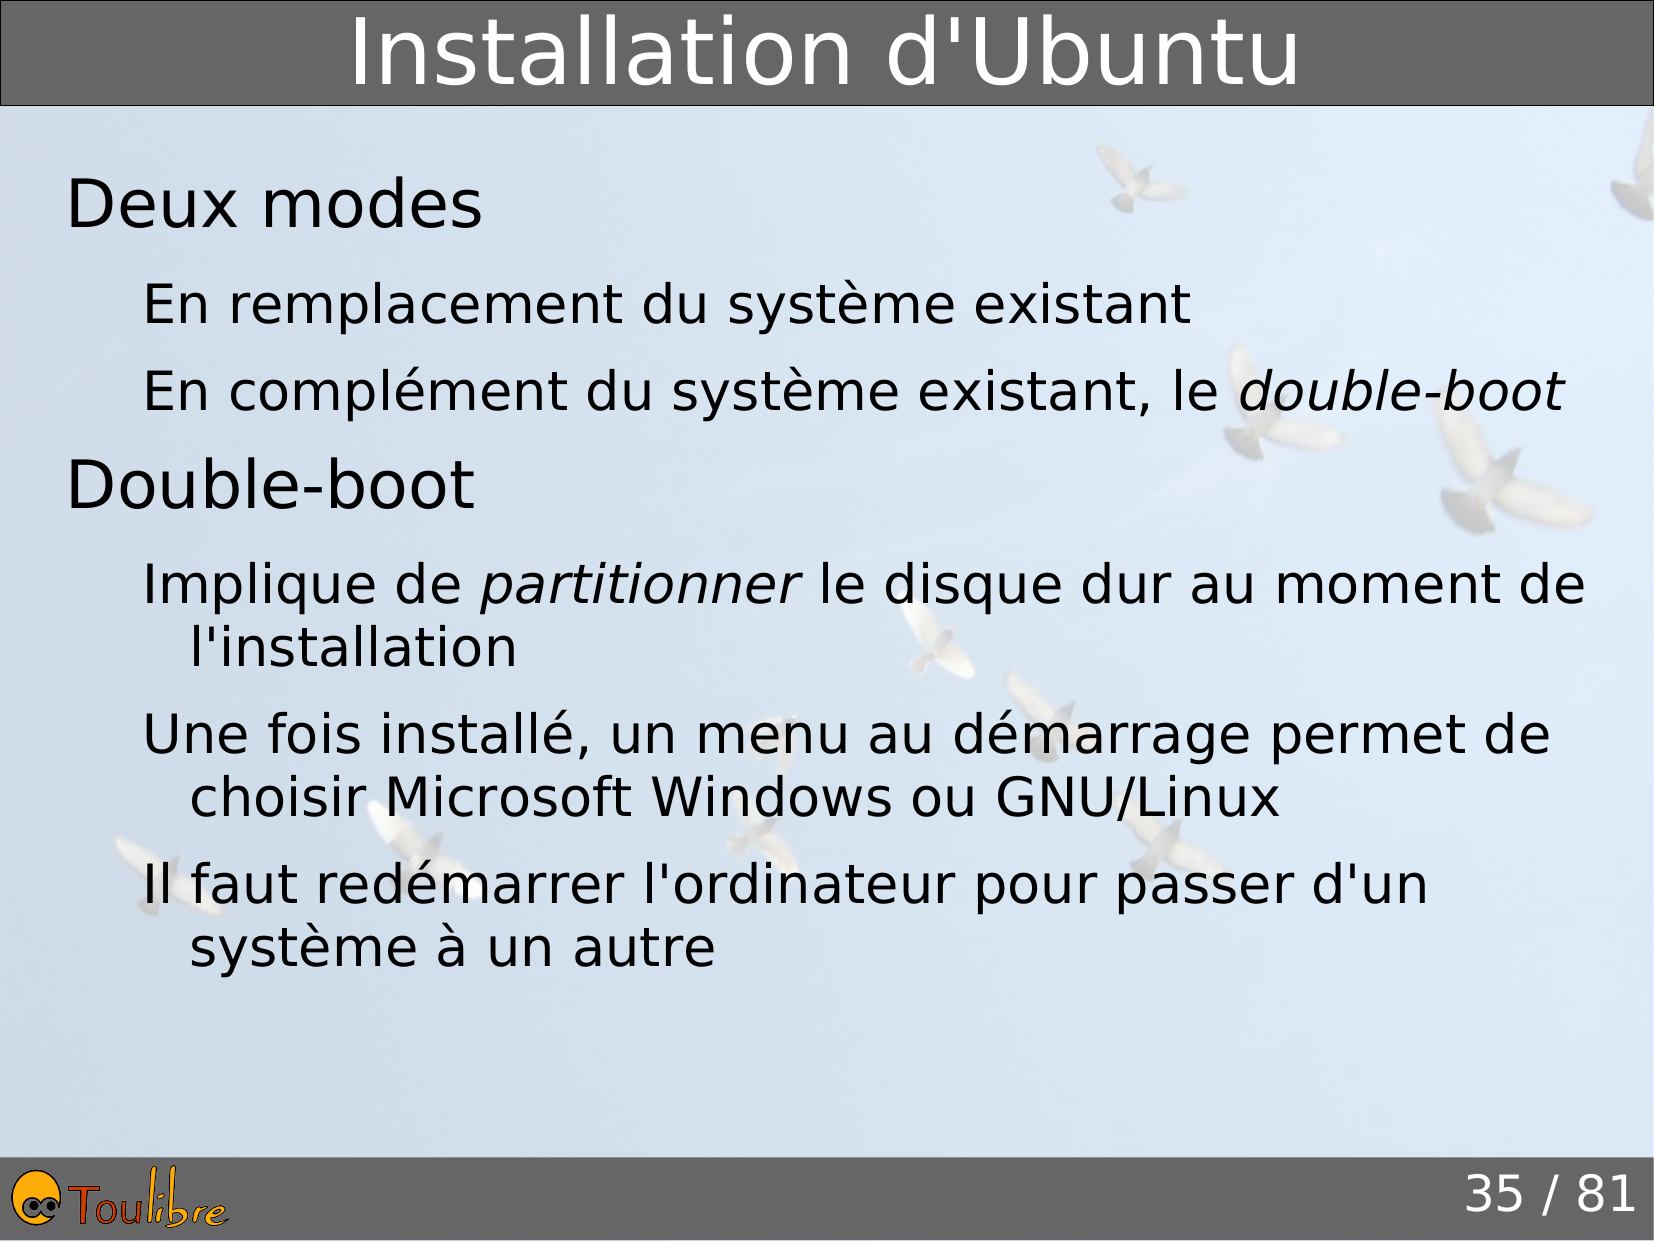

# Installation d'Ubuntu
Deux modes
En remplacement du système existant
En complément du système existant, le double-boot
Double-boot
Implique de partitionner le disque dur au moment de l'installation
Une fois installé, un menu au démarrage permet de choisir Microsoft Windows ou GNU/Linux
Il faut redémarrer l'ordinateur pour passer d'un système à un autre